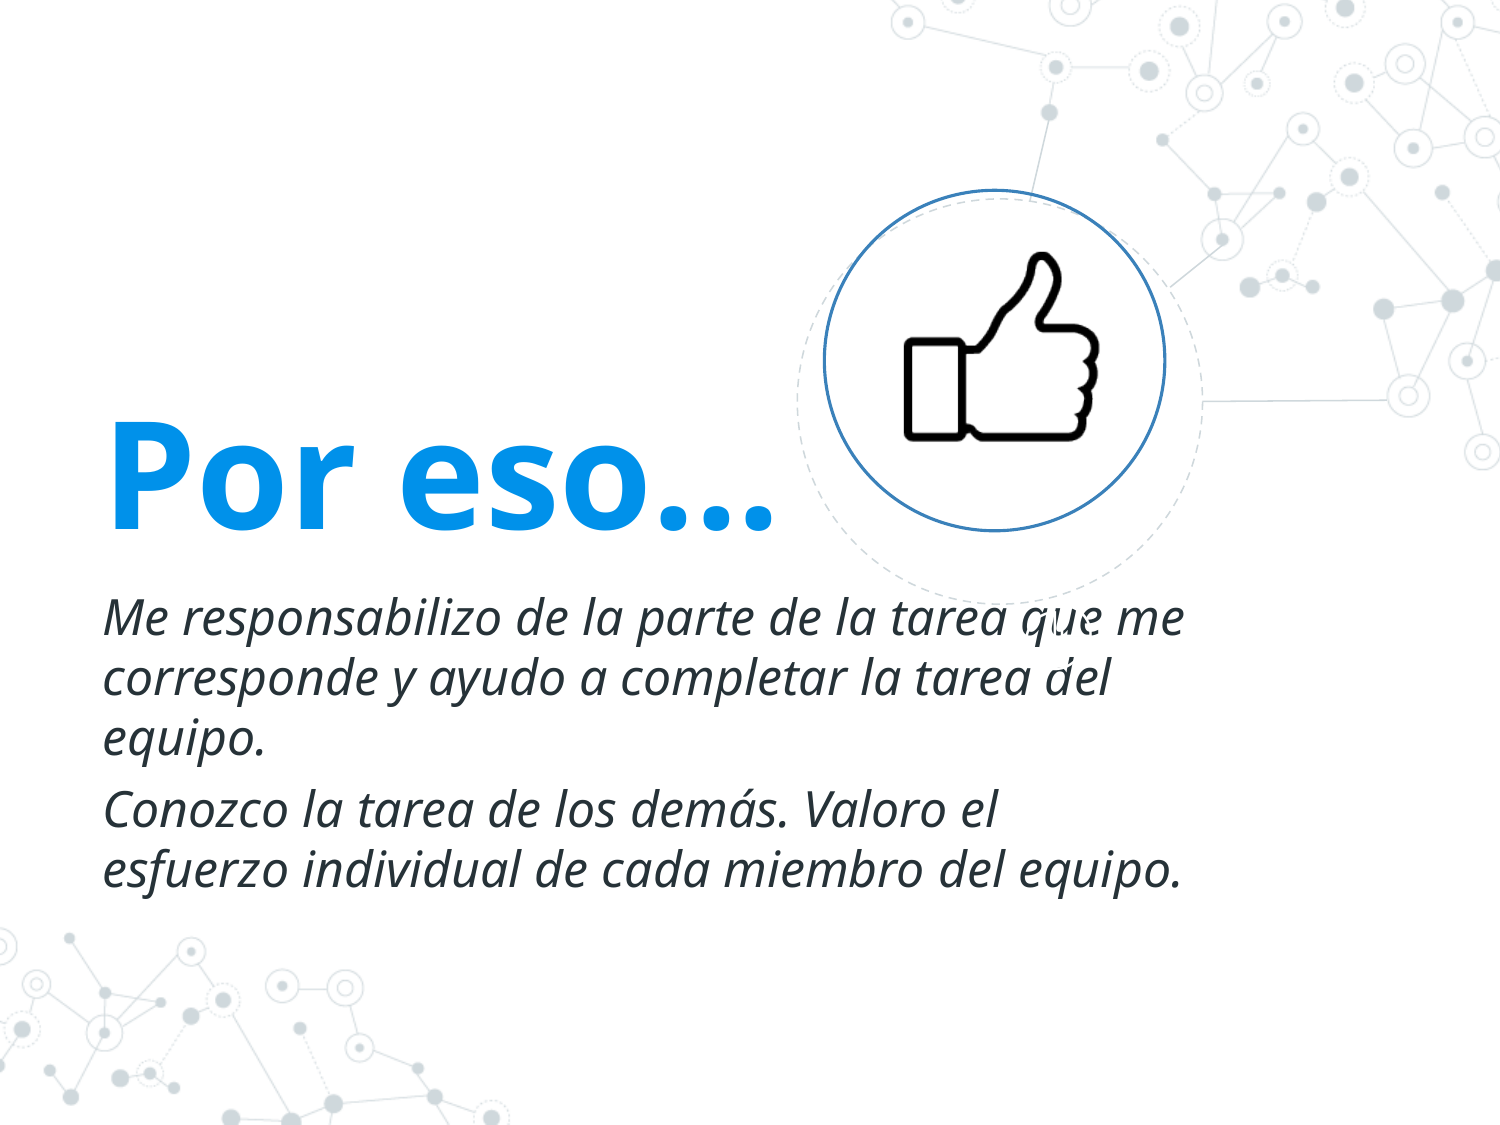

# Por eso...
Me responsabilizo de la parte de la tarea que me corresponde y ayudo a completar la tarea del equipo.
Conozco la tarea de los demás. Valoro el esfuerzo individual de cada miembro del equipo.